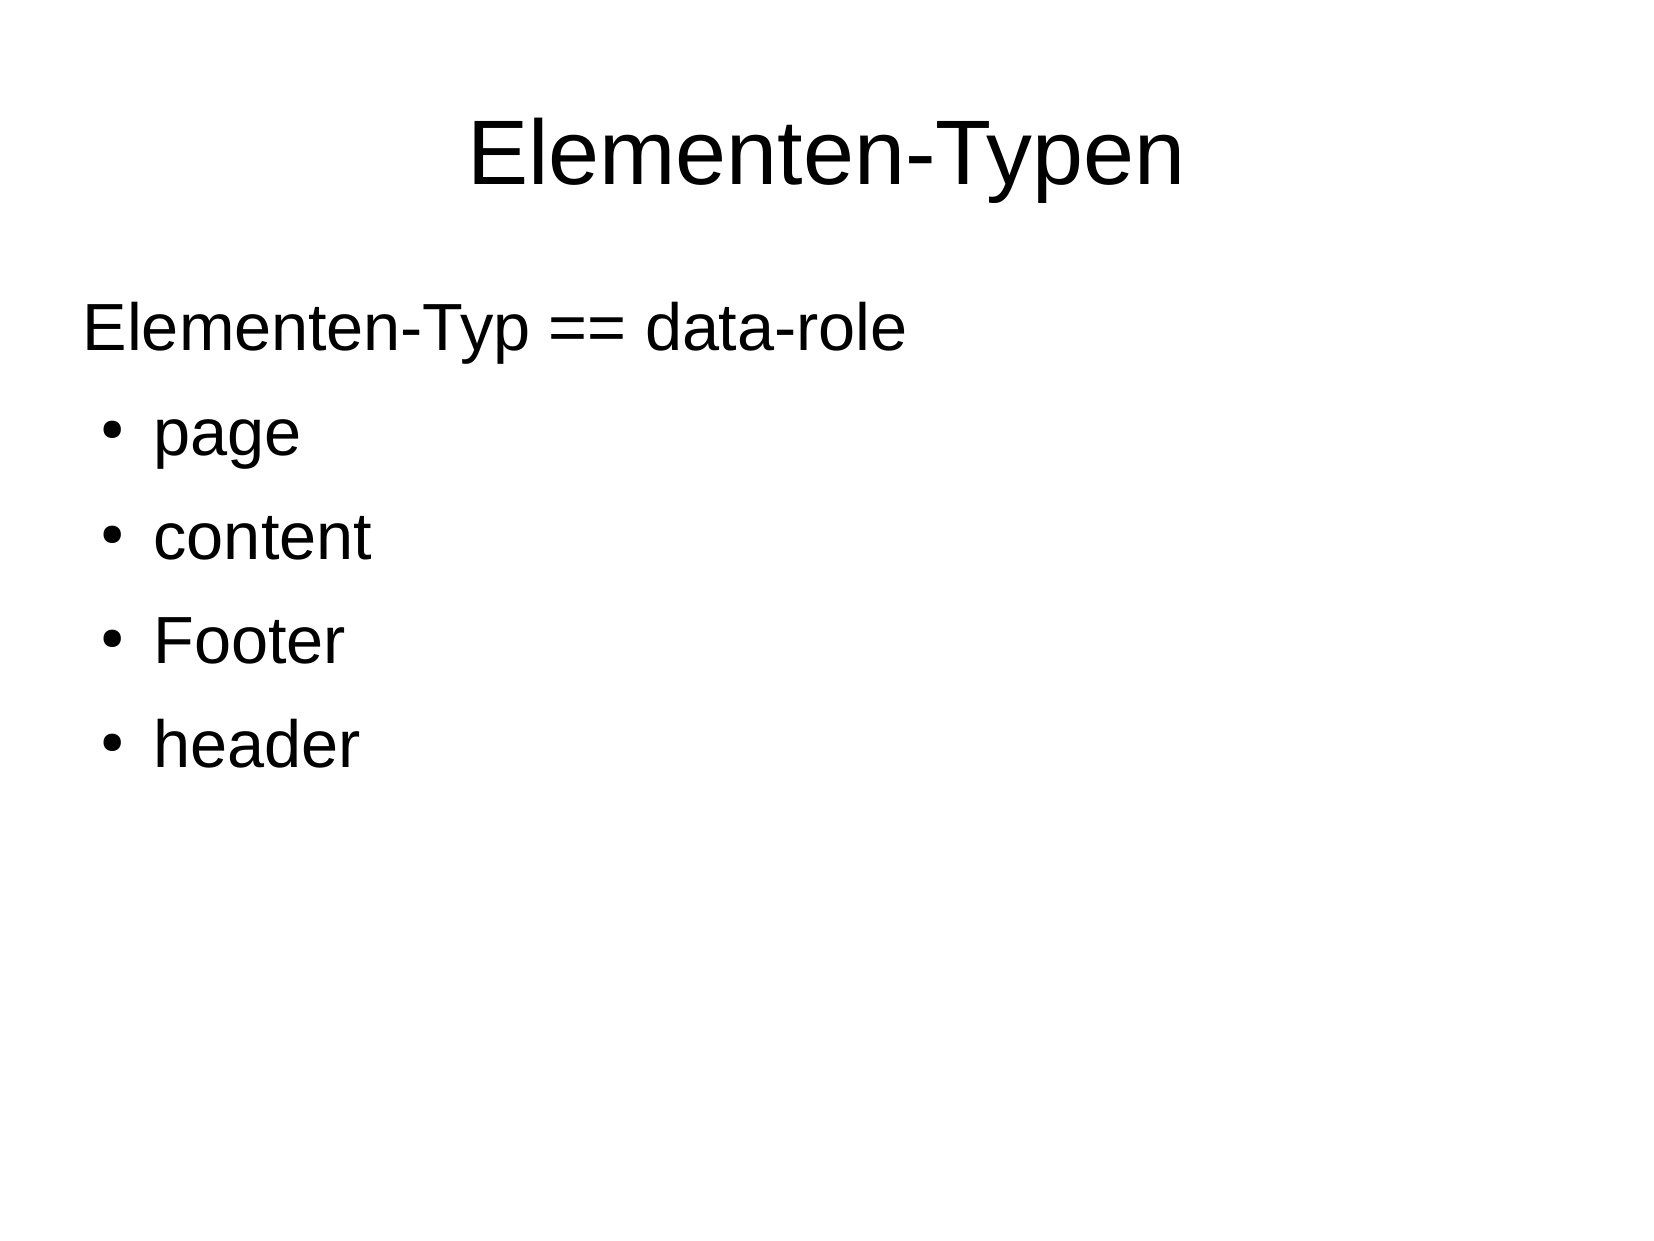

# Elementen-Typen
Elementen-Typ == data-role
page
content
Footer
header